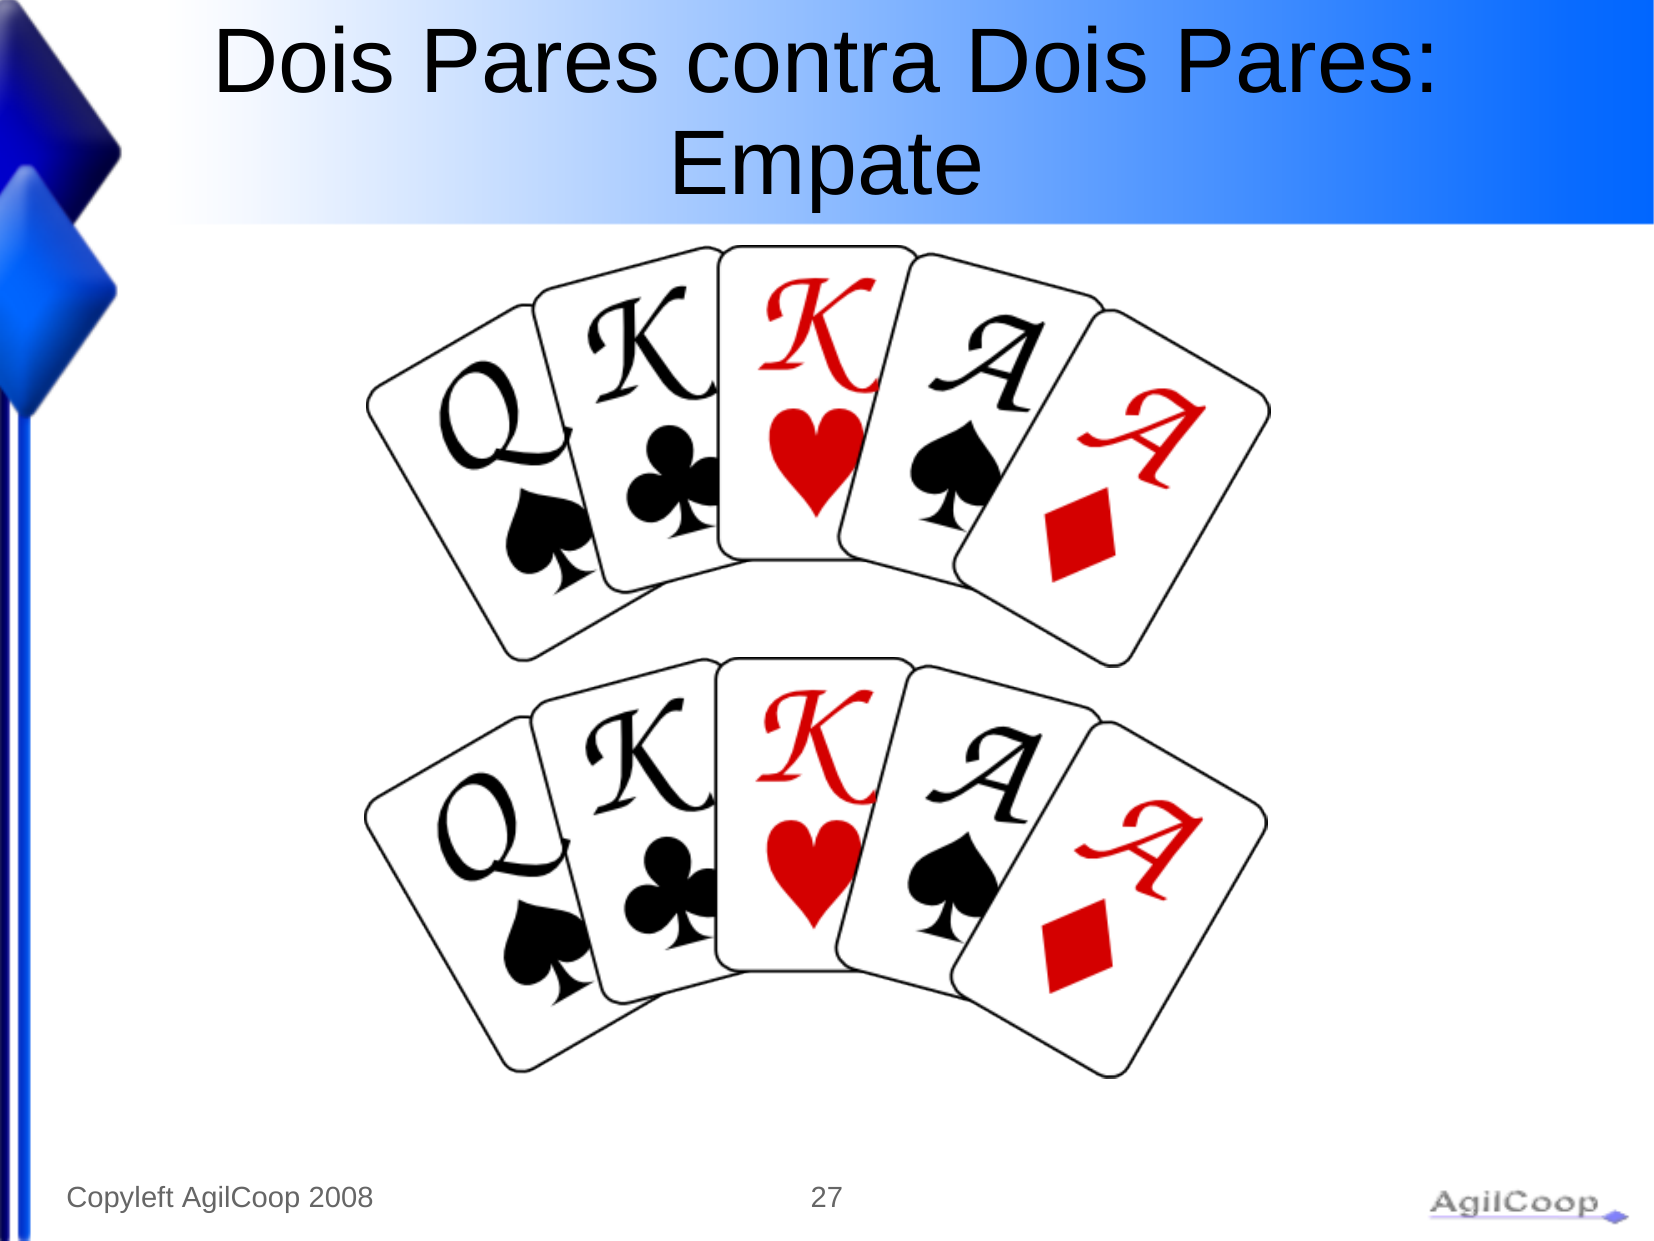

# Dois Pares contra Dois Pares: Empate
Copyleft AgilCoop 2008
27